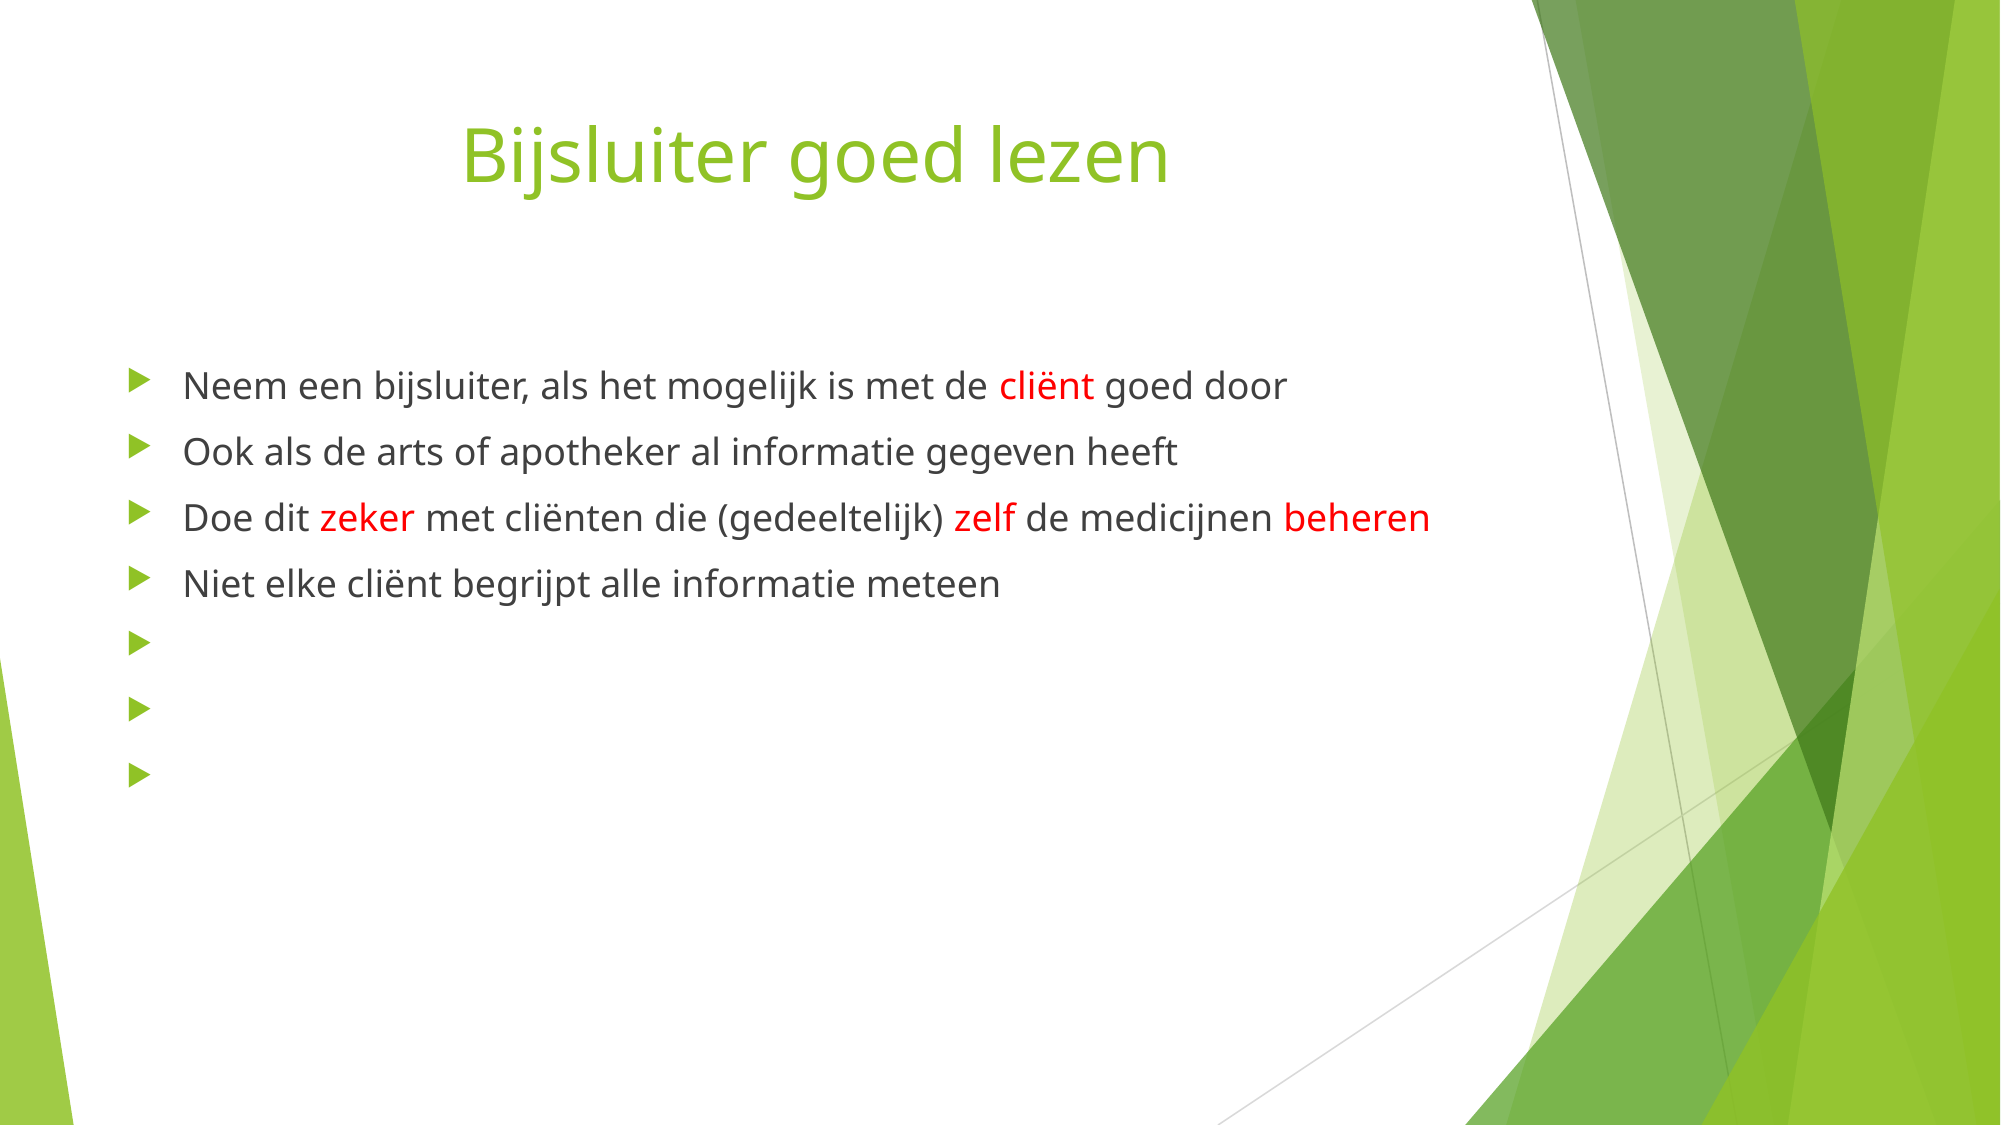

# Bijsluiter goed lezen
Neem een bijsluiter, als het mogelijk is met de cliënt goed door
Ook als de arts of apotheker al informatie gegeven heeft
Doe dit zeker met cliënten die (gedeeltelijk) zelf de medicijnen beheren
Niet elke cliënt begrijpt alle informatie meteen